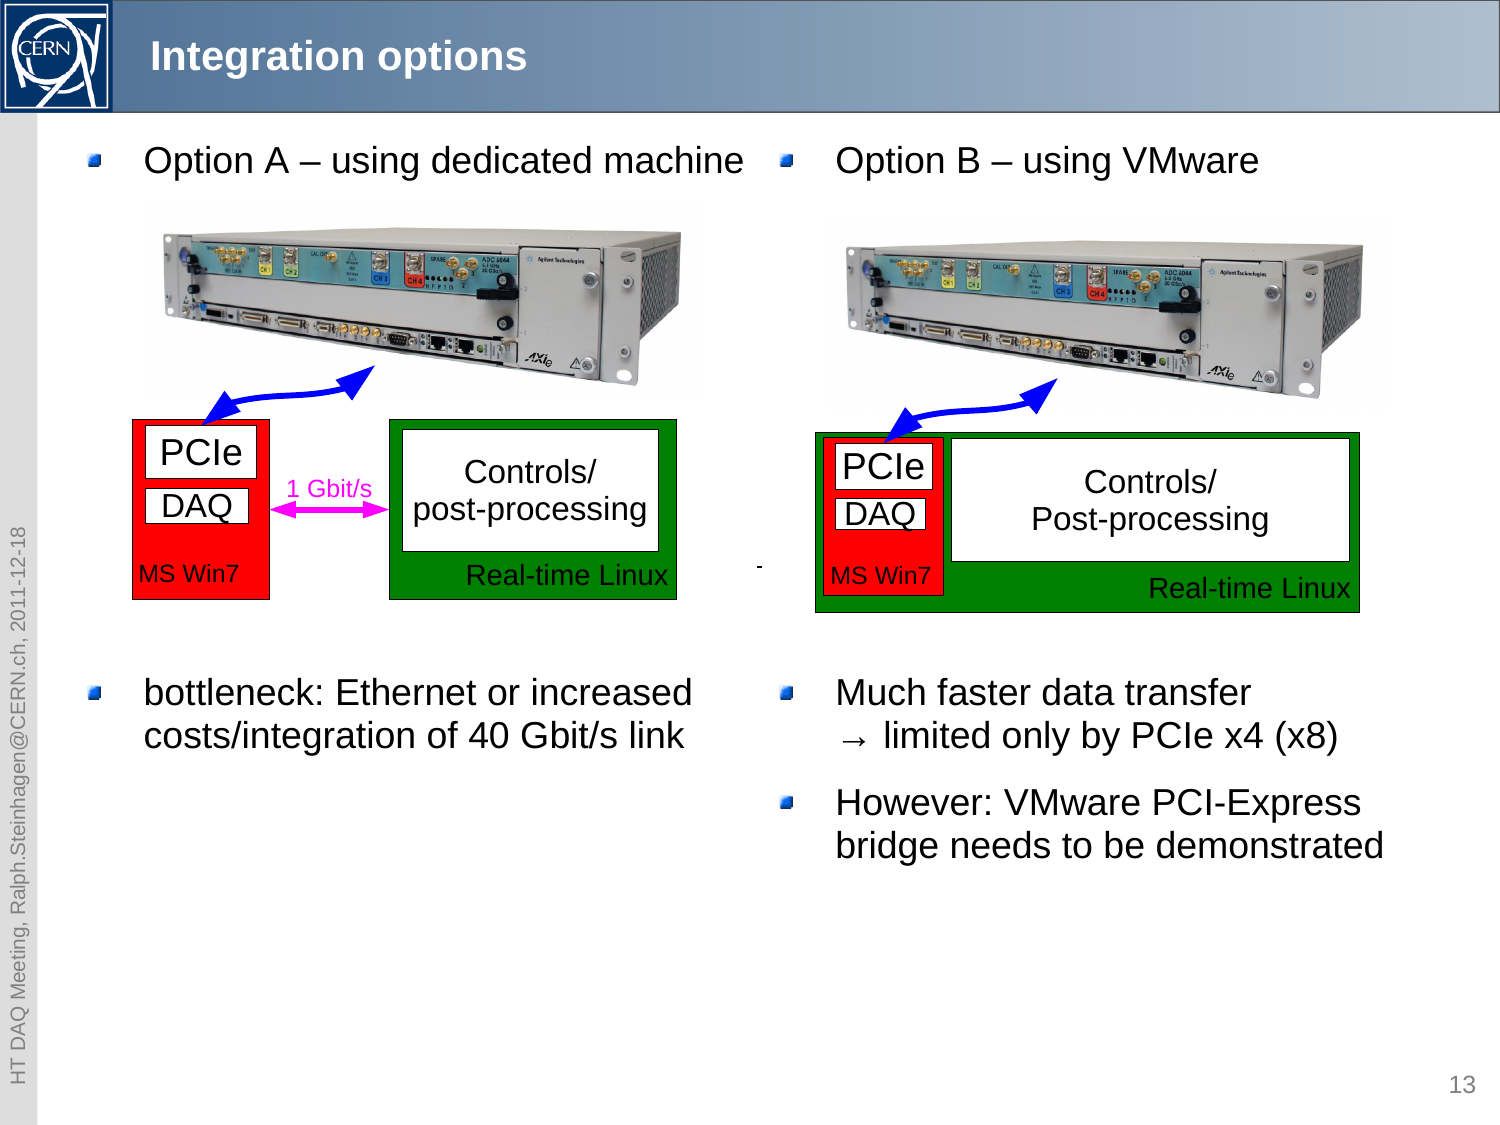

# Integration options
Option A – using dedicated machine
bottleneck: Ethernet or increased costs/integration of 40 Gbit/s link
Option B – using VMware
Much faster data transfer 	 → limited only by PCIe x4 (x8)
However: VMware PCI-Express bridge needs to be demonstrated
PCIe
Controls/
post-processing
Controls/
Post-processing
PCIe
DAQ
DAQ
Real-time Linux
MS Win7
MS Win7
Real-time Linux